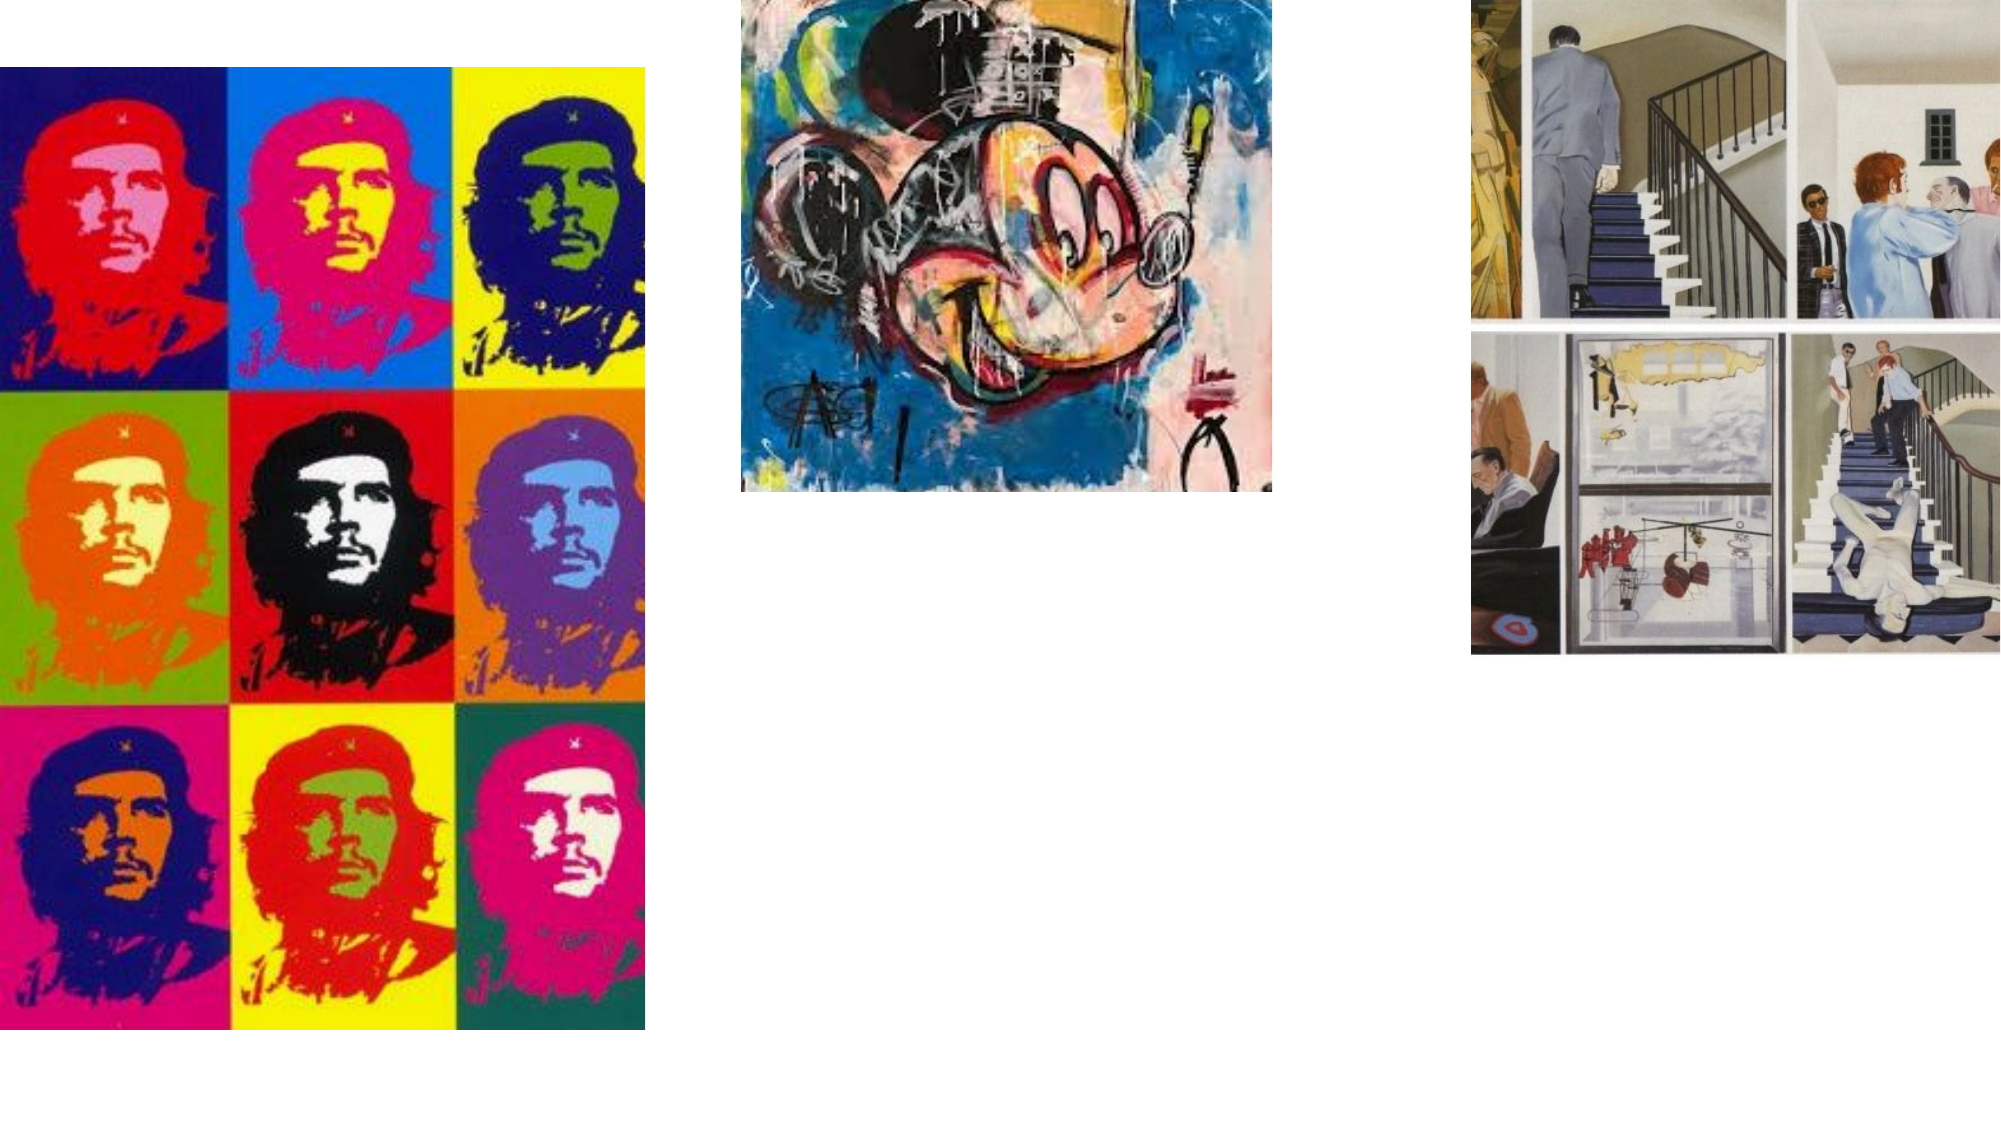

# Les enfants rebelles: Pop Art Figuration narrative